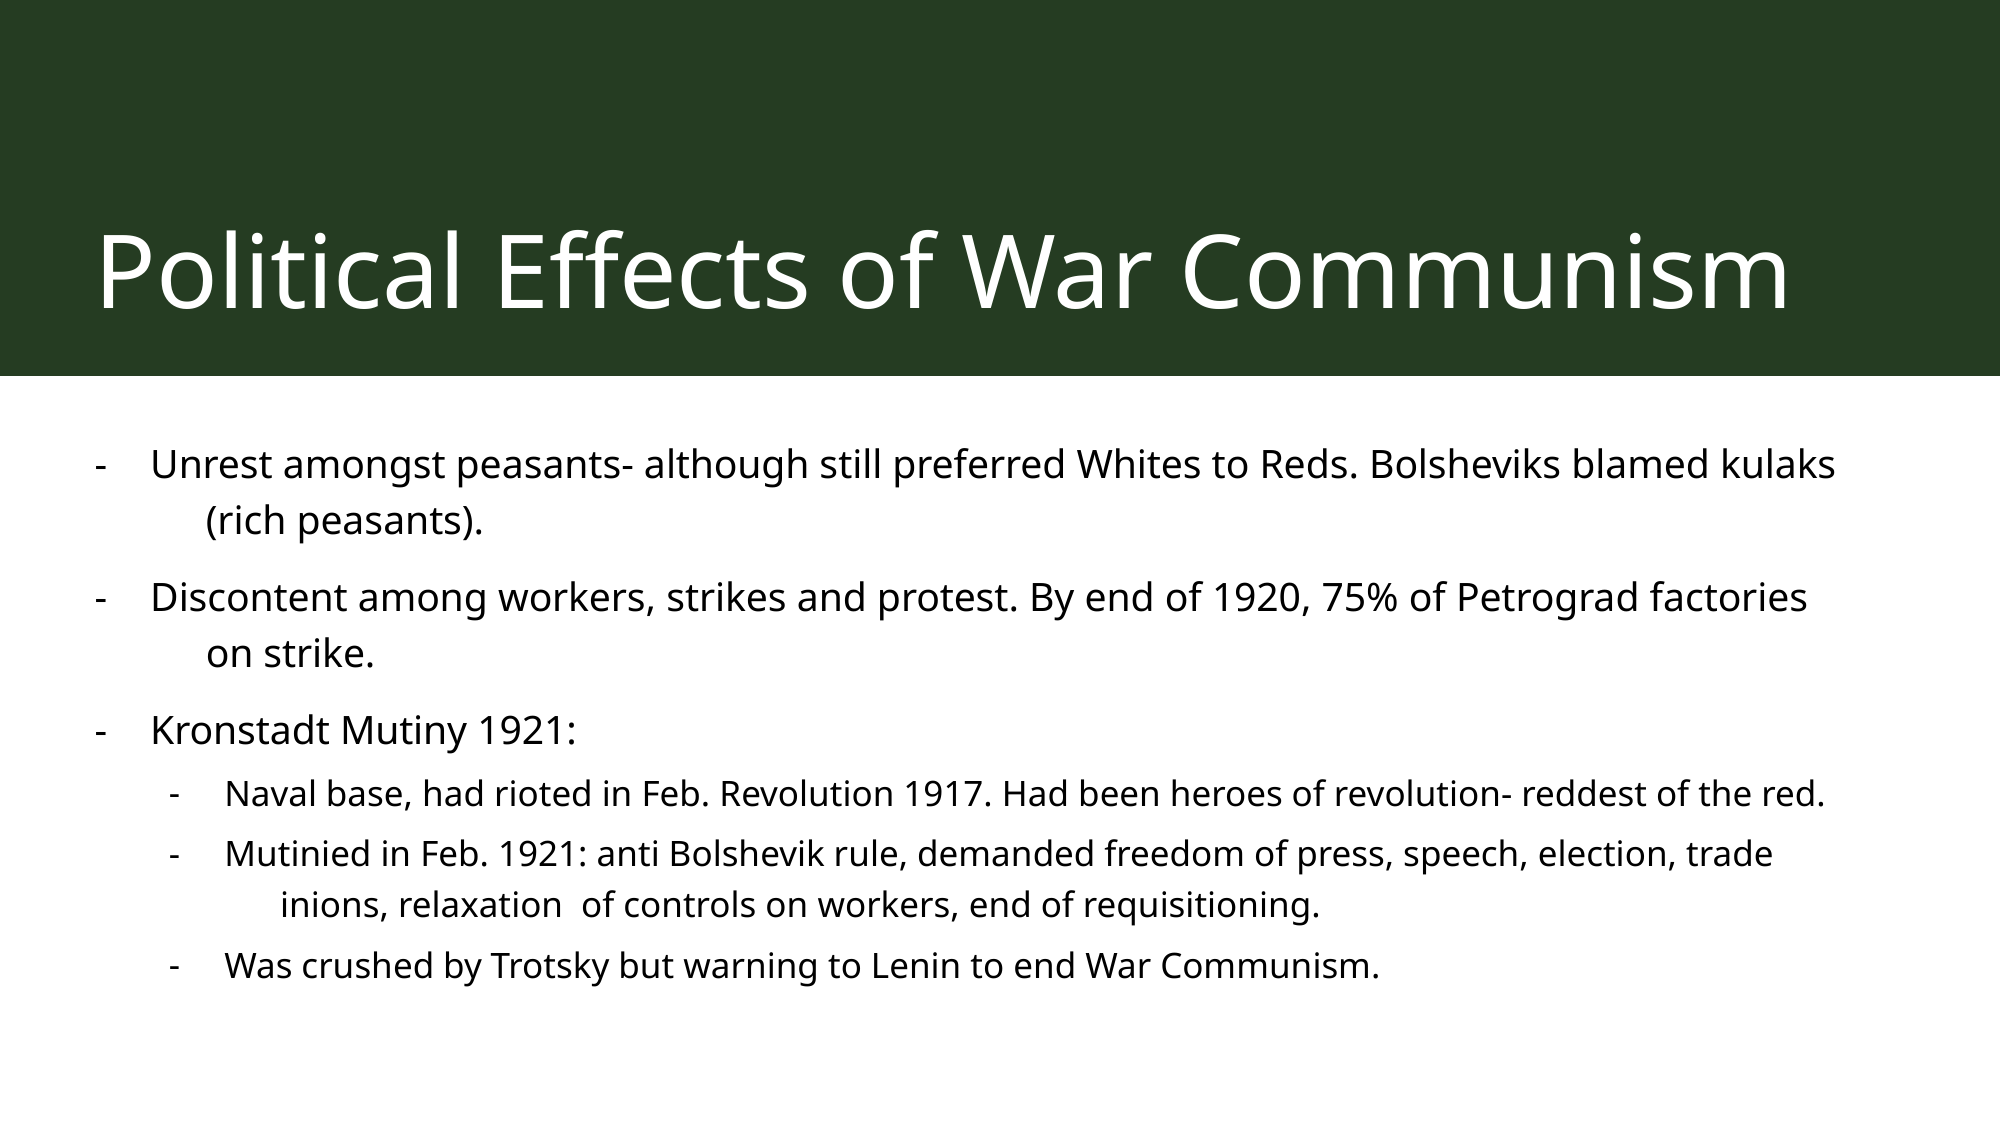

# Political Effects of War Communism
Unrest amongst peasants- although still preferred Whites to Reds. Bolsheviks blamed kulaks (rich peasants).
Discontent among workers, strikes and protest. By end of 1920, 75% of Petrograd factories on strike.
Kronstadt Mutiny 1921:
Naval base, had rioted in Feb. Revolution 1917. Had been heroes of revolution- reddest of the red.
Mutinied in Feb. 1921: anti Bolshevik rule, demanded freedom of press, speech, election, trade inions, relaxation of controls on workers, end of requisitioning.
Was crushed by Trotsky but warning to Lenin to end War Communism.